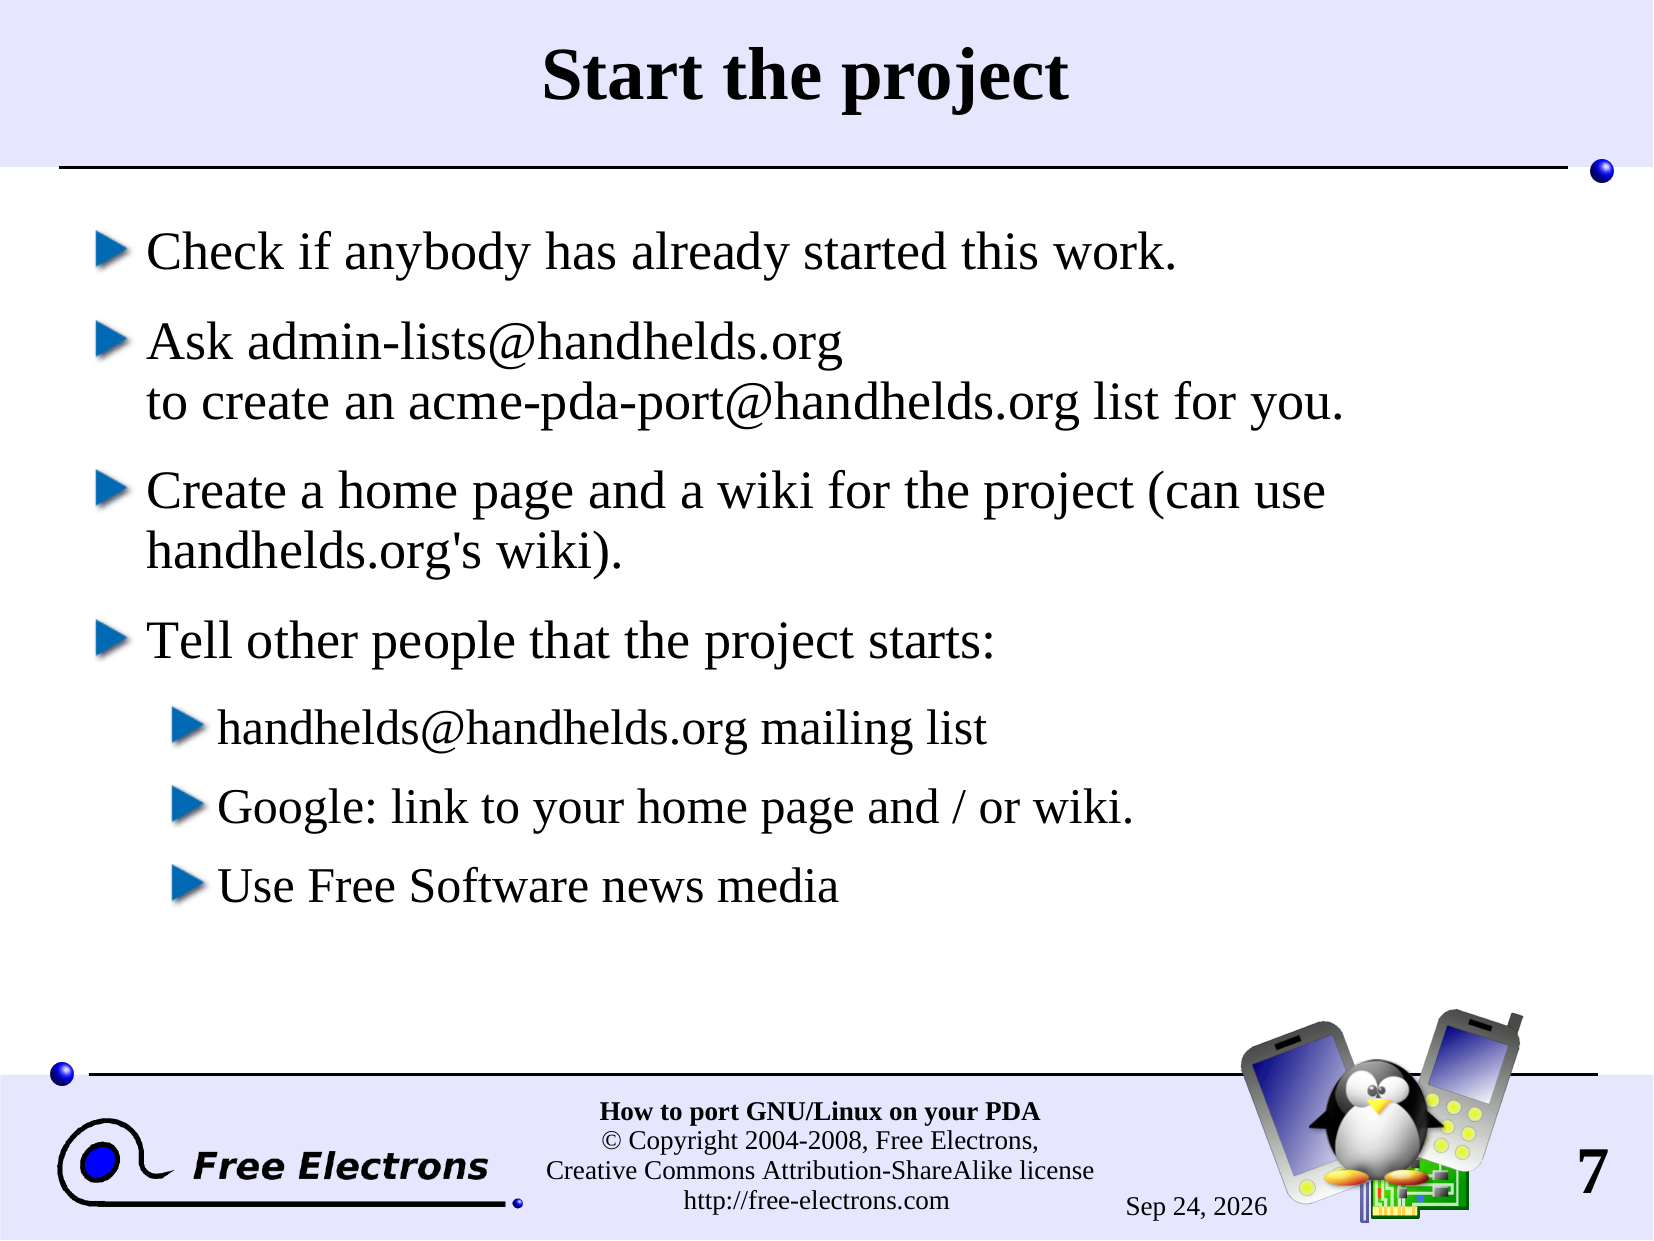

# Start the project
Check if anybody has already started this work.
Ask admin-lists@handhelds.org
to create an acme-pda-port@handhelds.org list for you.
Create a home page and a wiki for the project (can use handhelds.org's wiki).
Tell other people that the project starts:
handhelds@handhelds.org mailing list
Google: link to your home page and / or wiki.
Use Free Software news media